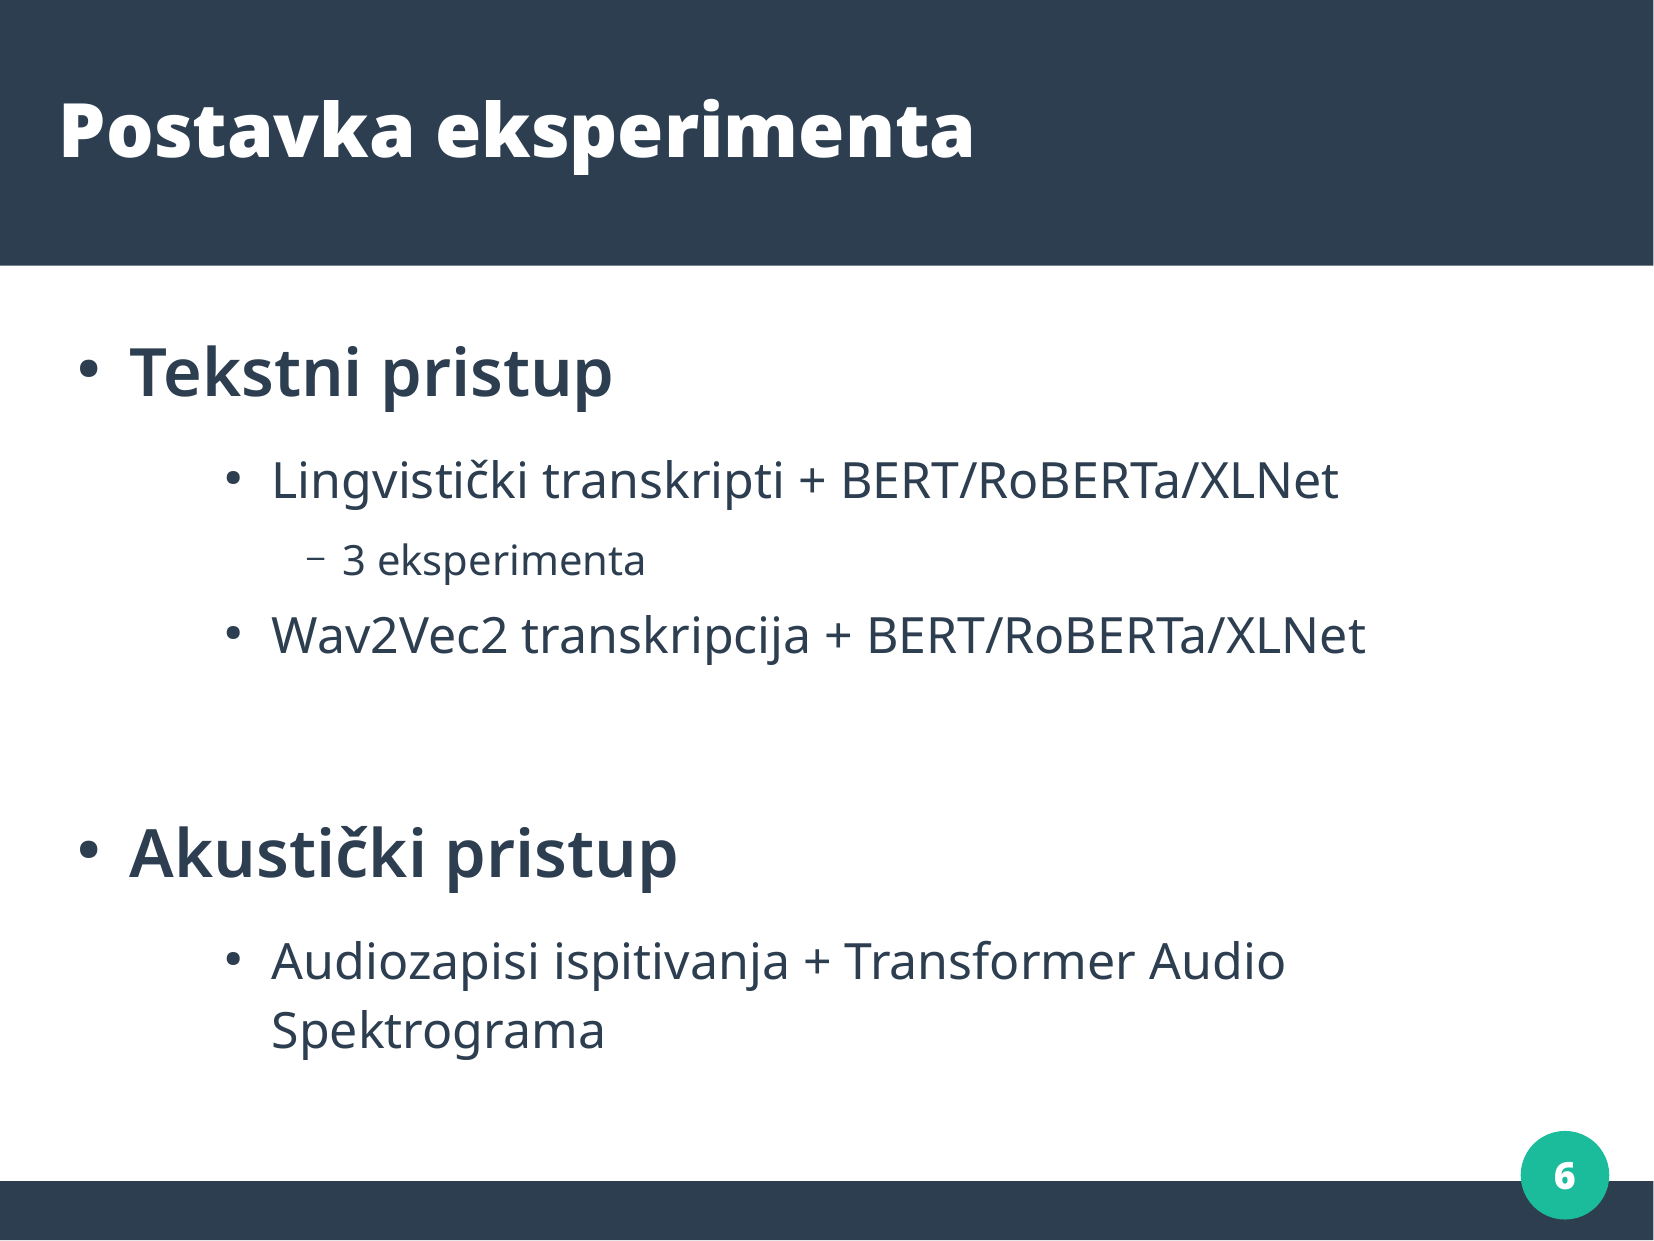

# Postavka eksperimenta
Tekstni pristup
Lingvistički transkripti + BERT/RoBERTa/XLNet
3 eksperimenta
Wav2Vec2 transkripcija + BERT/RoBERTa/XLNet
Akustički pristup
Audiozapisi ispitivanja + Transformer Audio Spektrograma
6